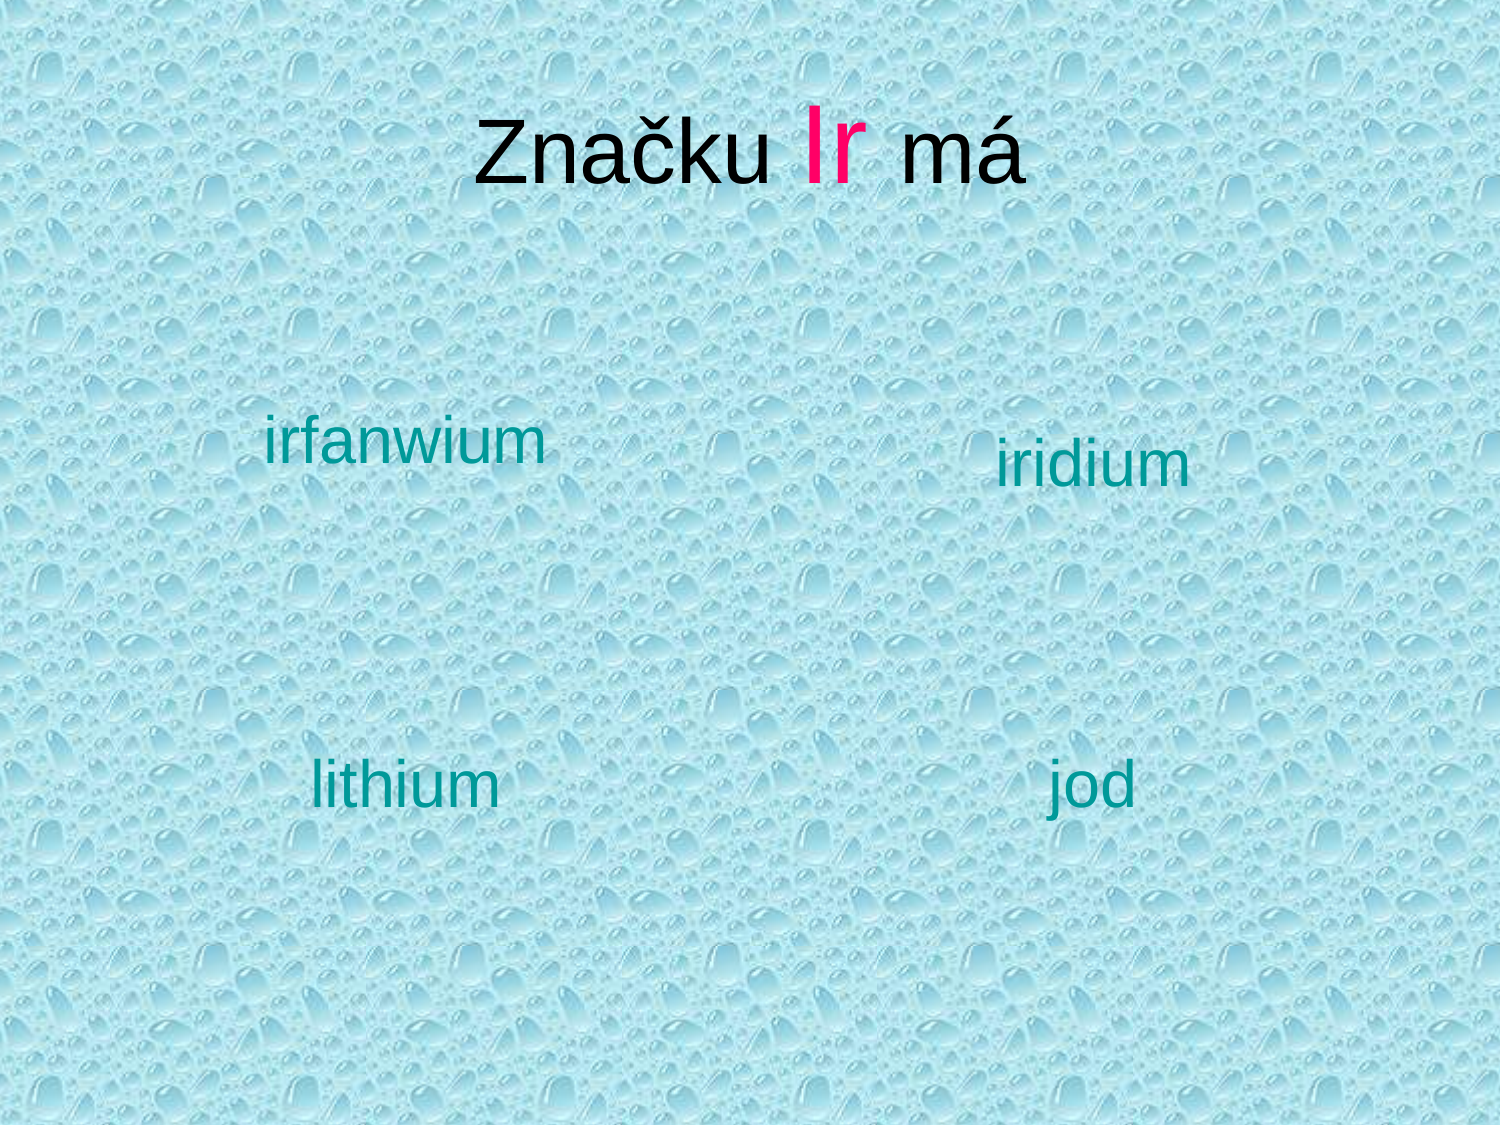

# Značku Ir má
| irfanwium |
| --- |
| iridium |
| --- |
| lithium |
| --- |
| jod |
| --- |